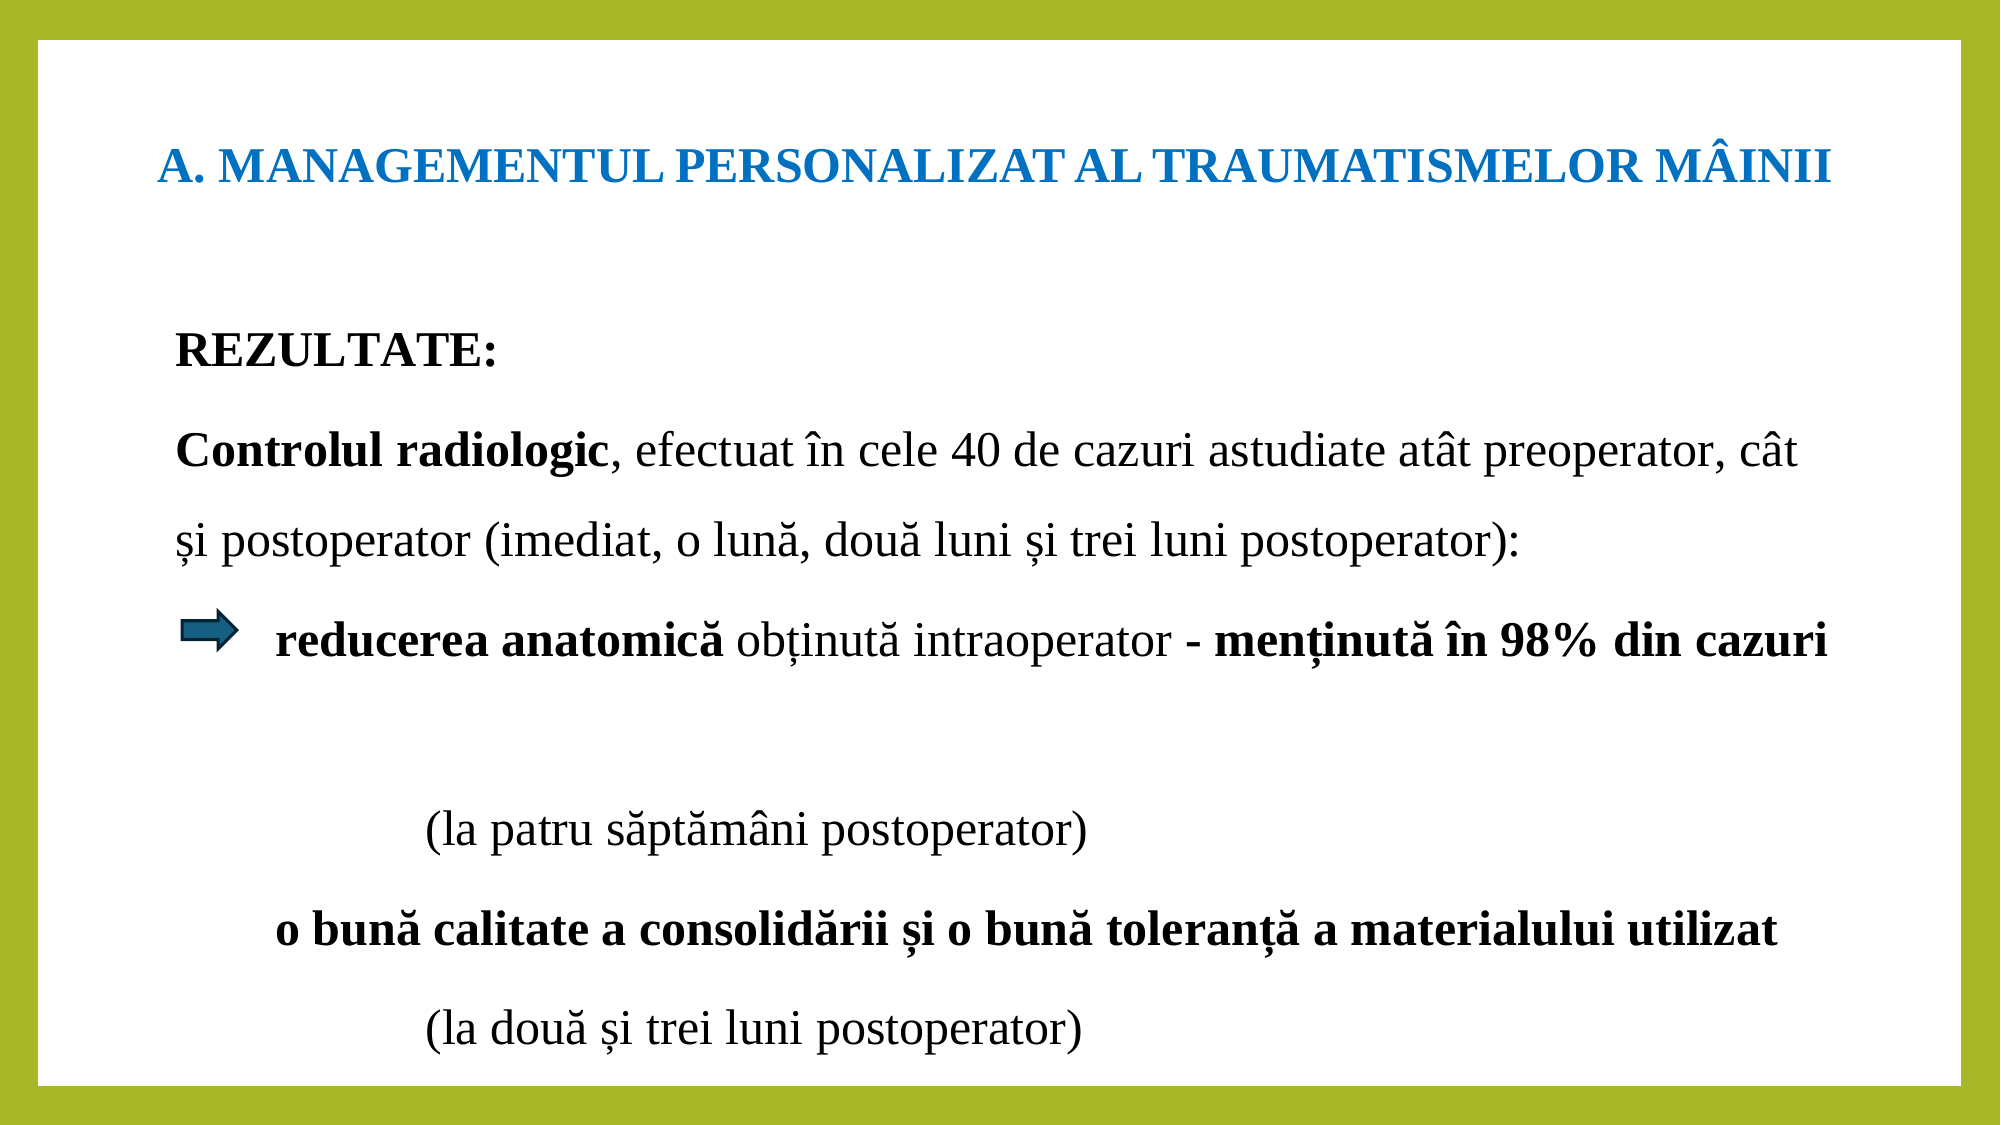

# A. MANAGEMENTUL PERSONALIZAT AL TRAUMATISMELOR MÂINII
REZULTATE:
Controlul radiologic, efectuat în cele 40 de cazuri astudiate atât preoperator, cât și postoperator (imediat, o lună, două luni și trei luni postoperator):
 reducerea anatomică obținută intraoperator - menținută în 98% din cazuri
 (la patru săptămâni postoperator)
 o bună calitate a consolidării și o bună toleranță a materialului utilizat
 (la două și trei luni postoperator)